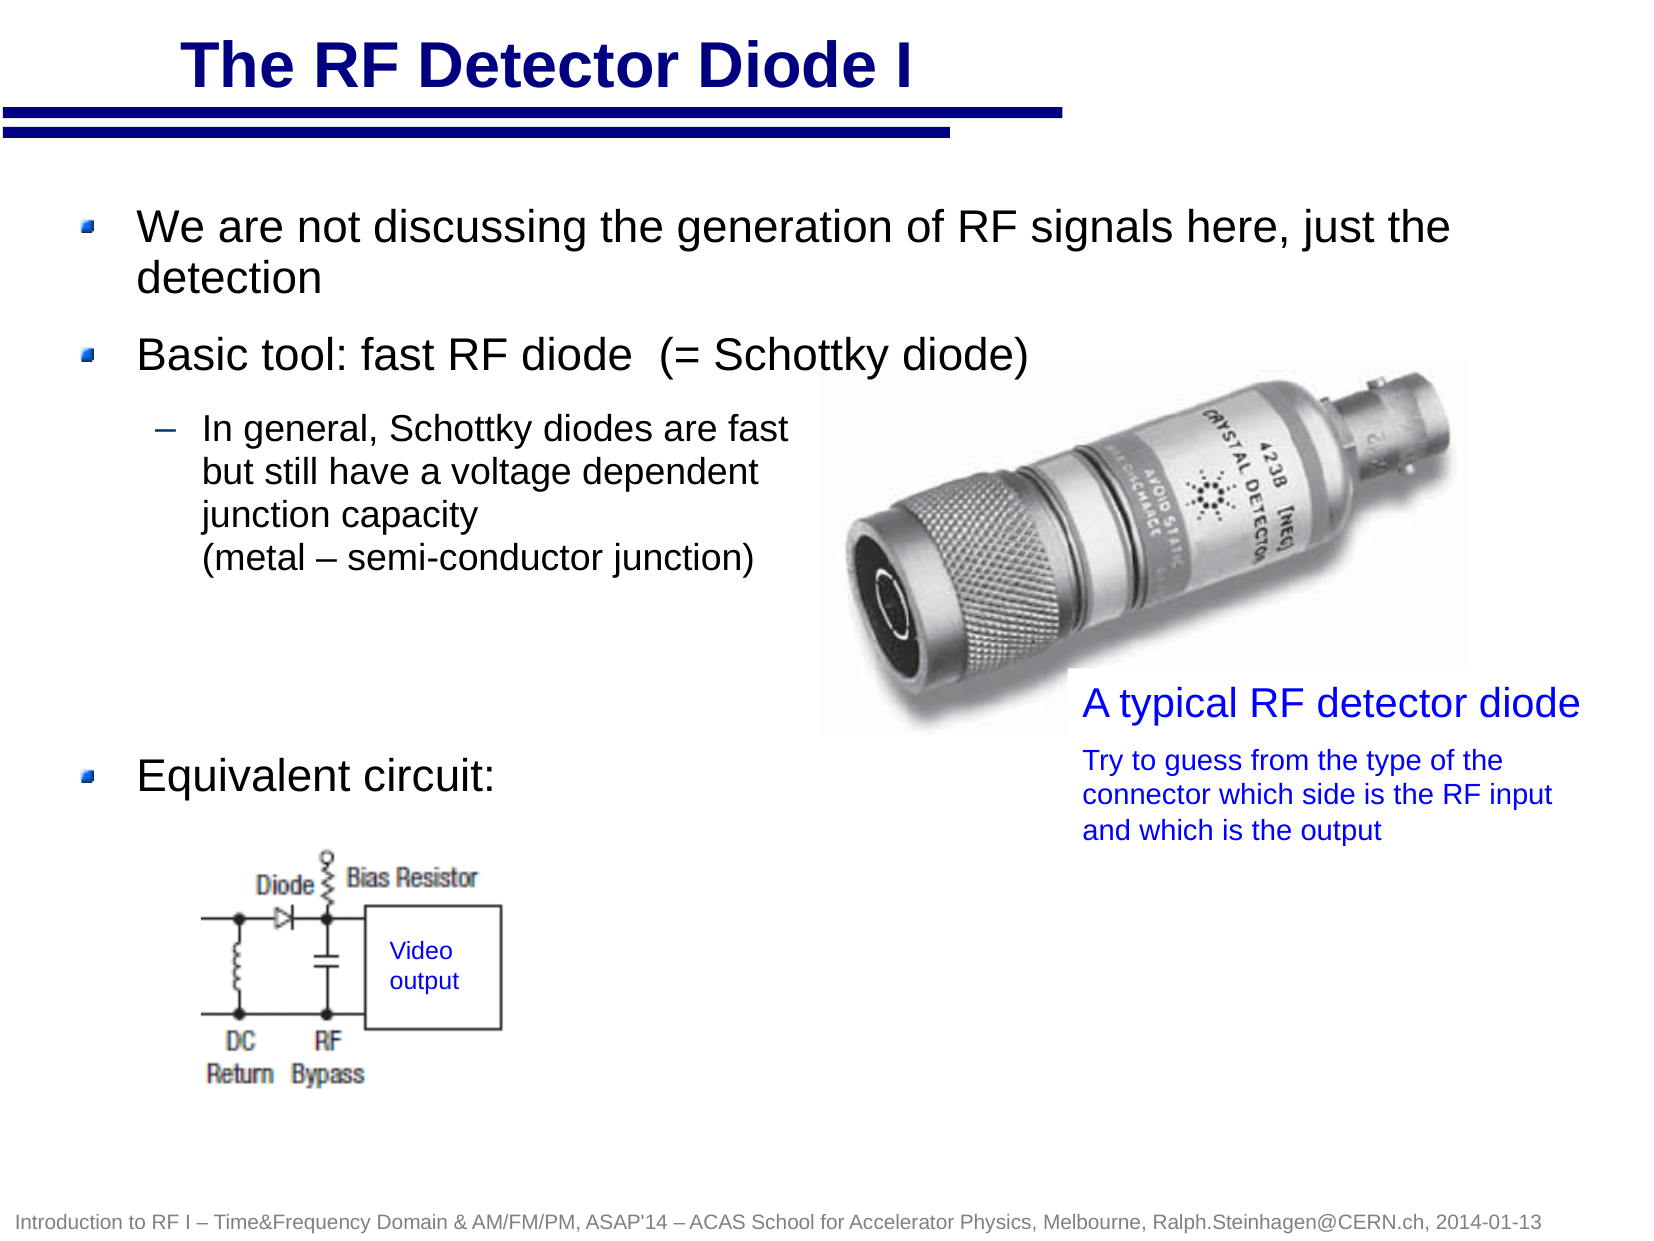

The RF Detector Diode I
# We are not discussing the generation of RF signals here, just the detection
Basic tool: fast RF diode (= Schottky diode)
In general, Schottky diodes are fast 						but still have a voltage dependent 						junction capacity 								(metal – semi-conductor junction)
Equivalent circuit:
A typical RF detector diode
Try to guess from the type of the connector which side is the RF input and which is the output
Video output